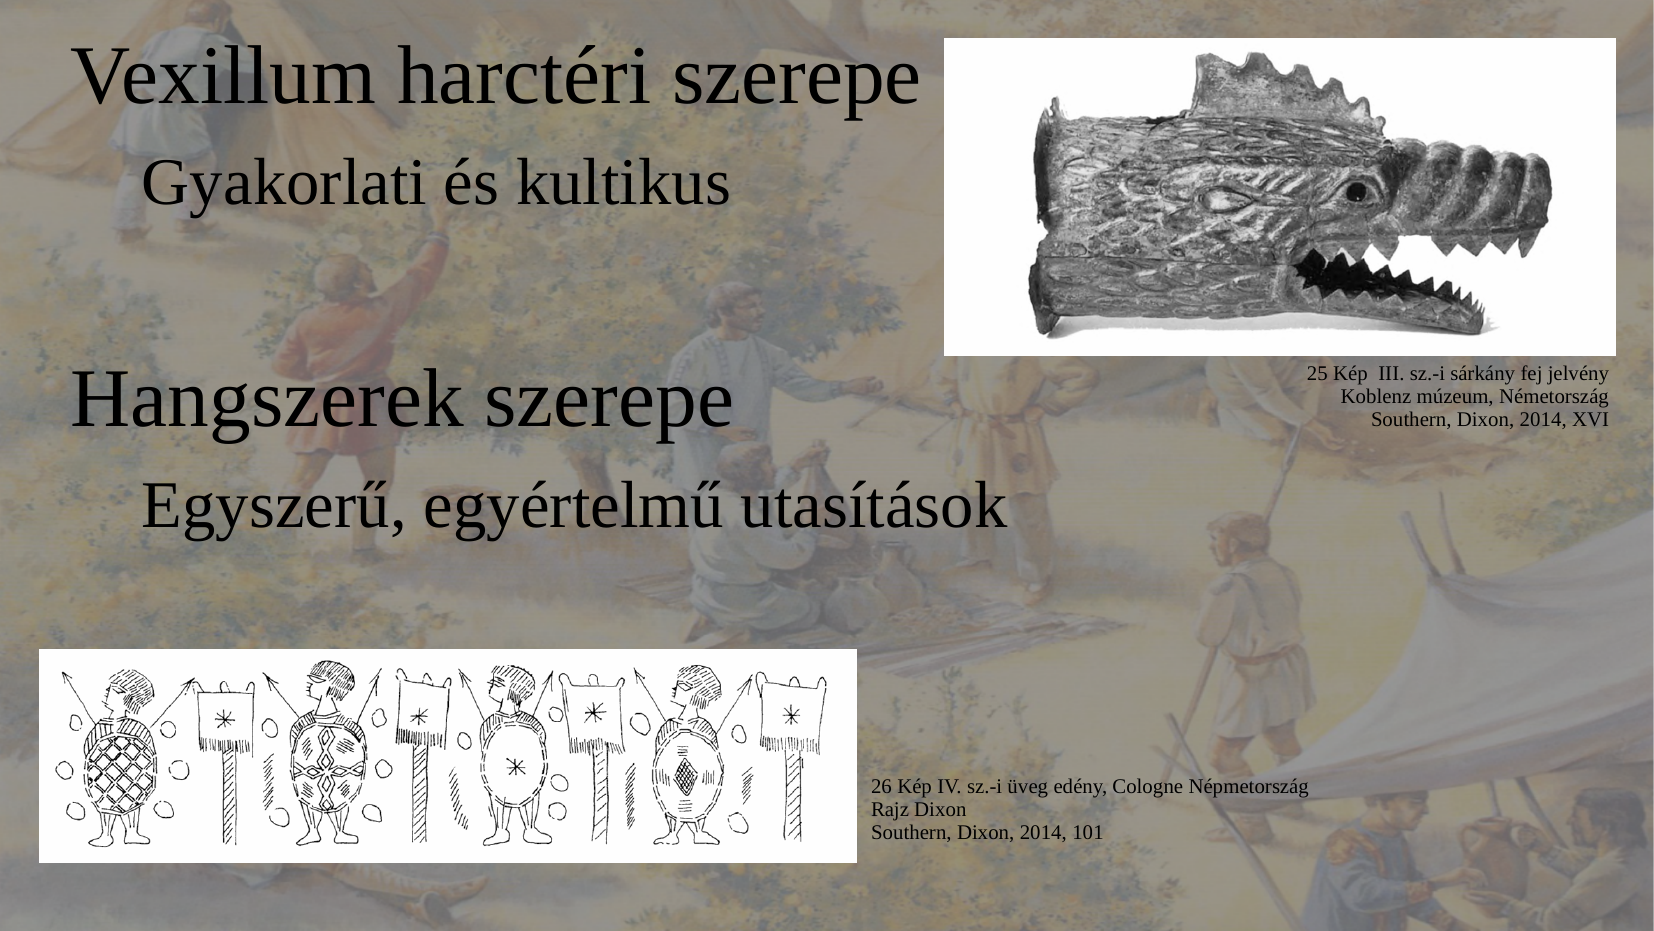

# Vexillum harctéri szerepe
Gyakorlati és kultikus
Hangszerek szerepe
Egyszerű, egyértelmű utasítások
25 Kép III. sz.-i sárkány fej jelvény
Koblenz múzeum, Németország
Southern, Dixon, 2014, XVI
26 Kép IV. sz.-i üveg edény, Cologne Népmetország
Rajz Dixon
Southern, Dixon, 2014, 101